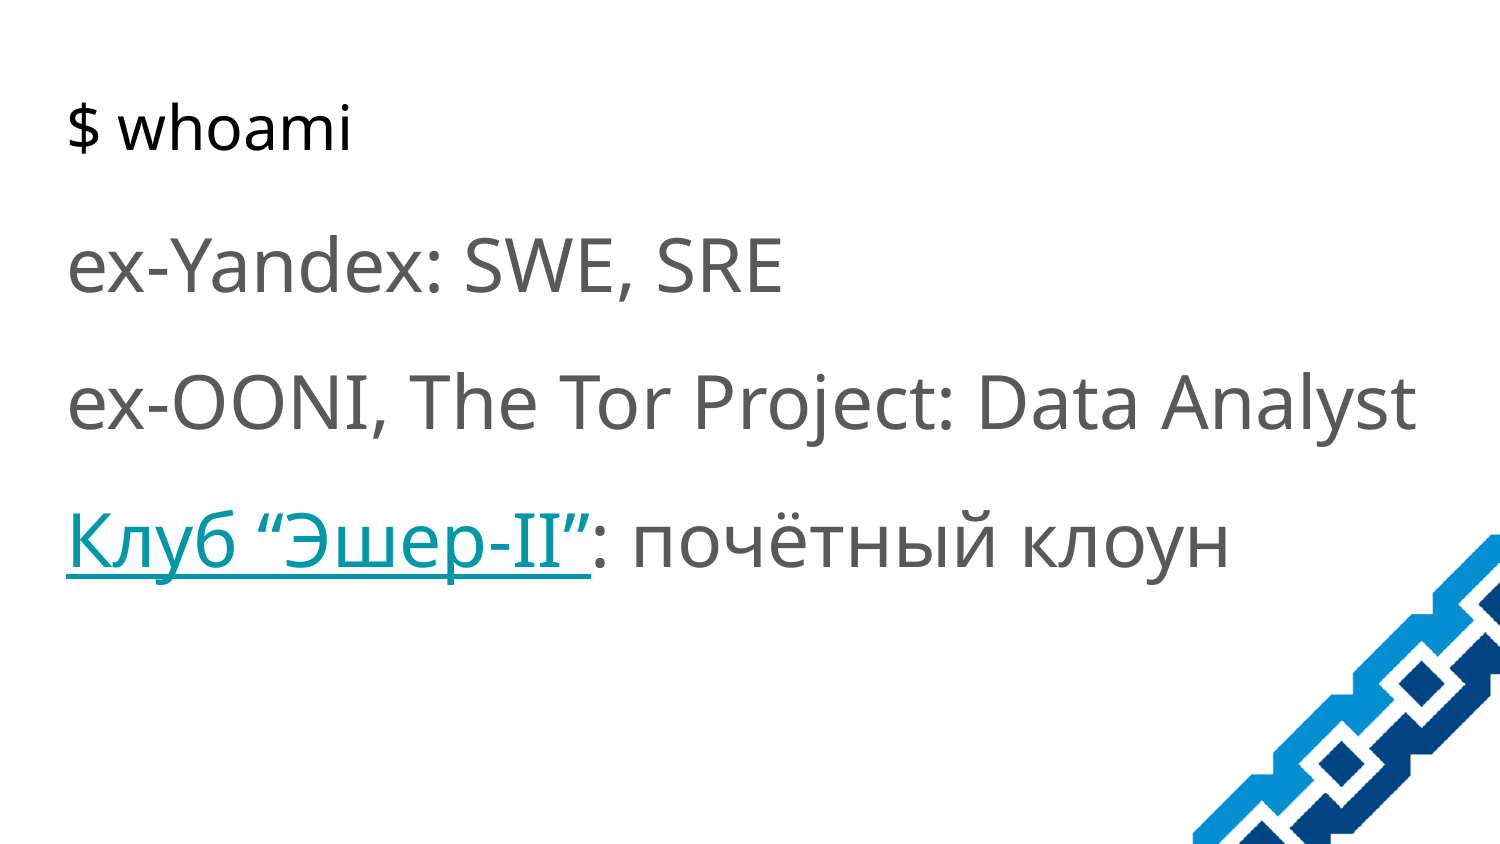

# $ whoami
ex-Yandex: SWE, SRE
ex-OONI, The Tor Project: Data Analyst
Клуб “Эшер-II”: почётный клоун